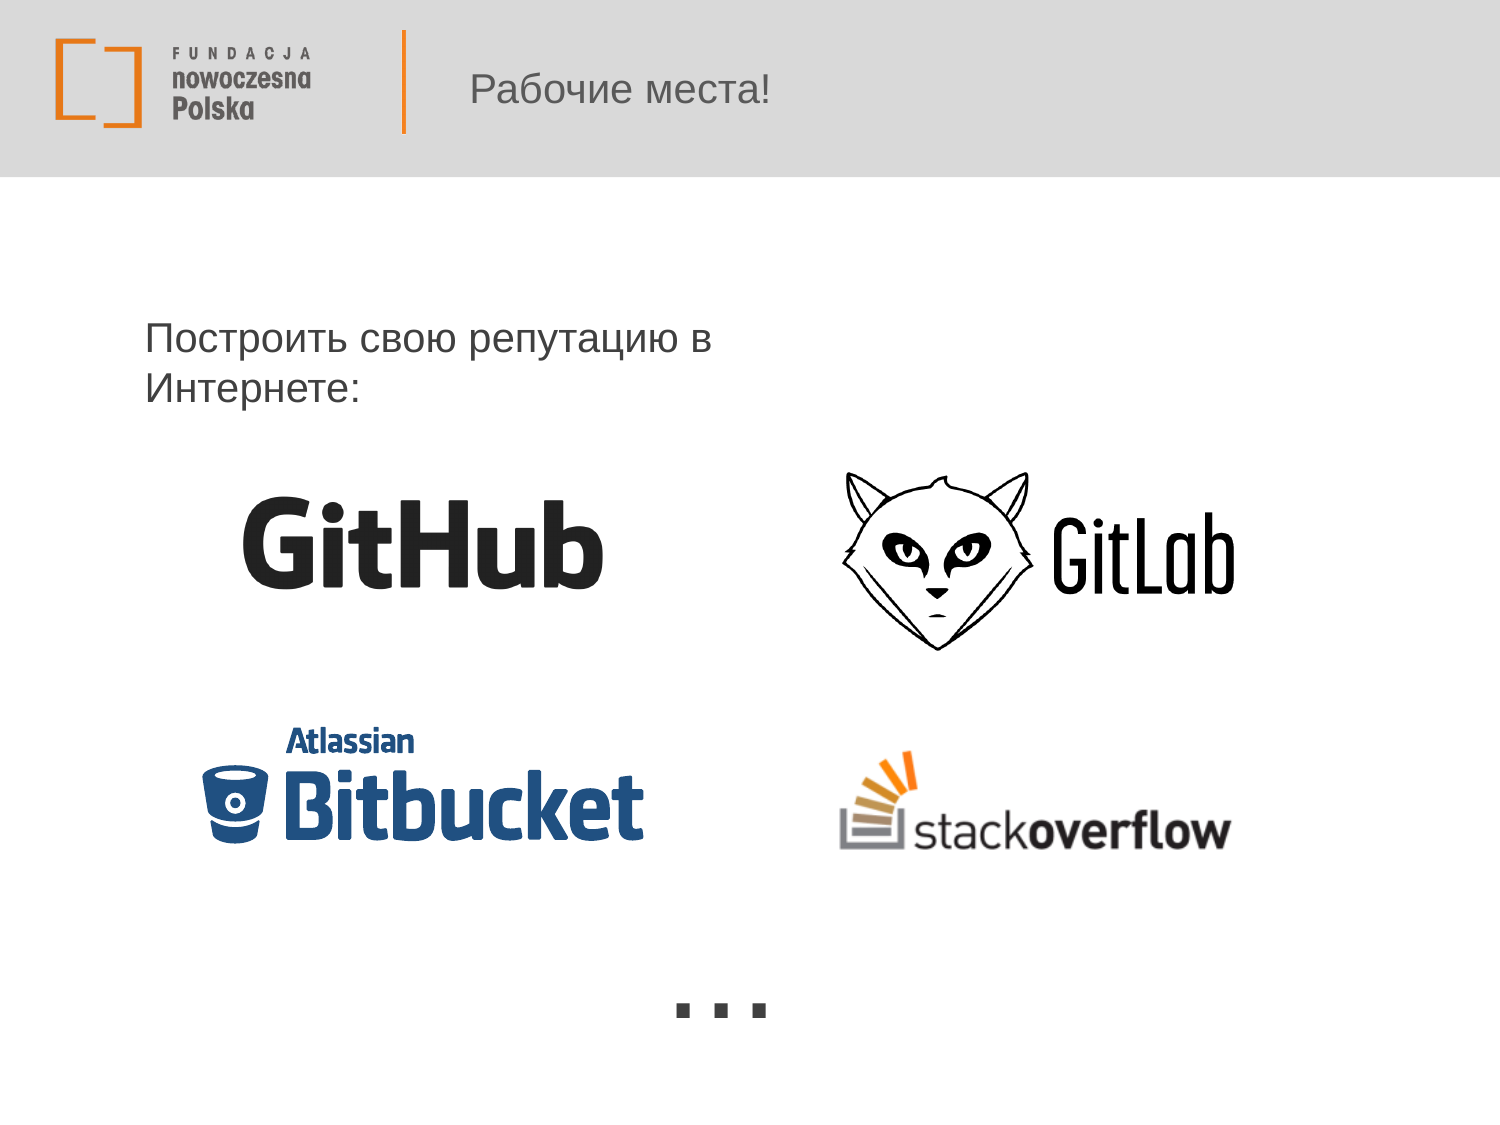

Рабочие места!
Построить свою репутацию в Интернете:
...